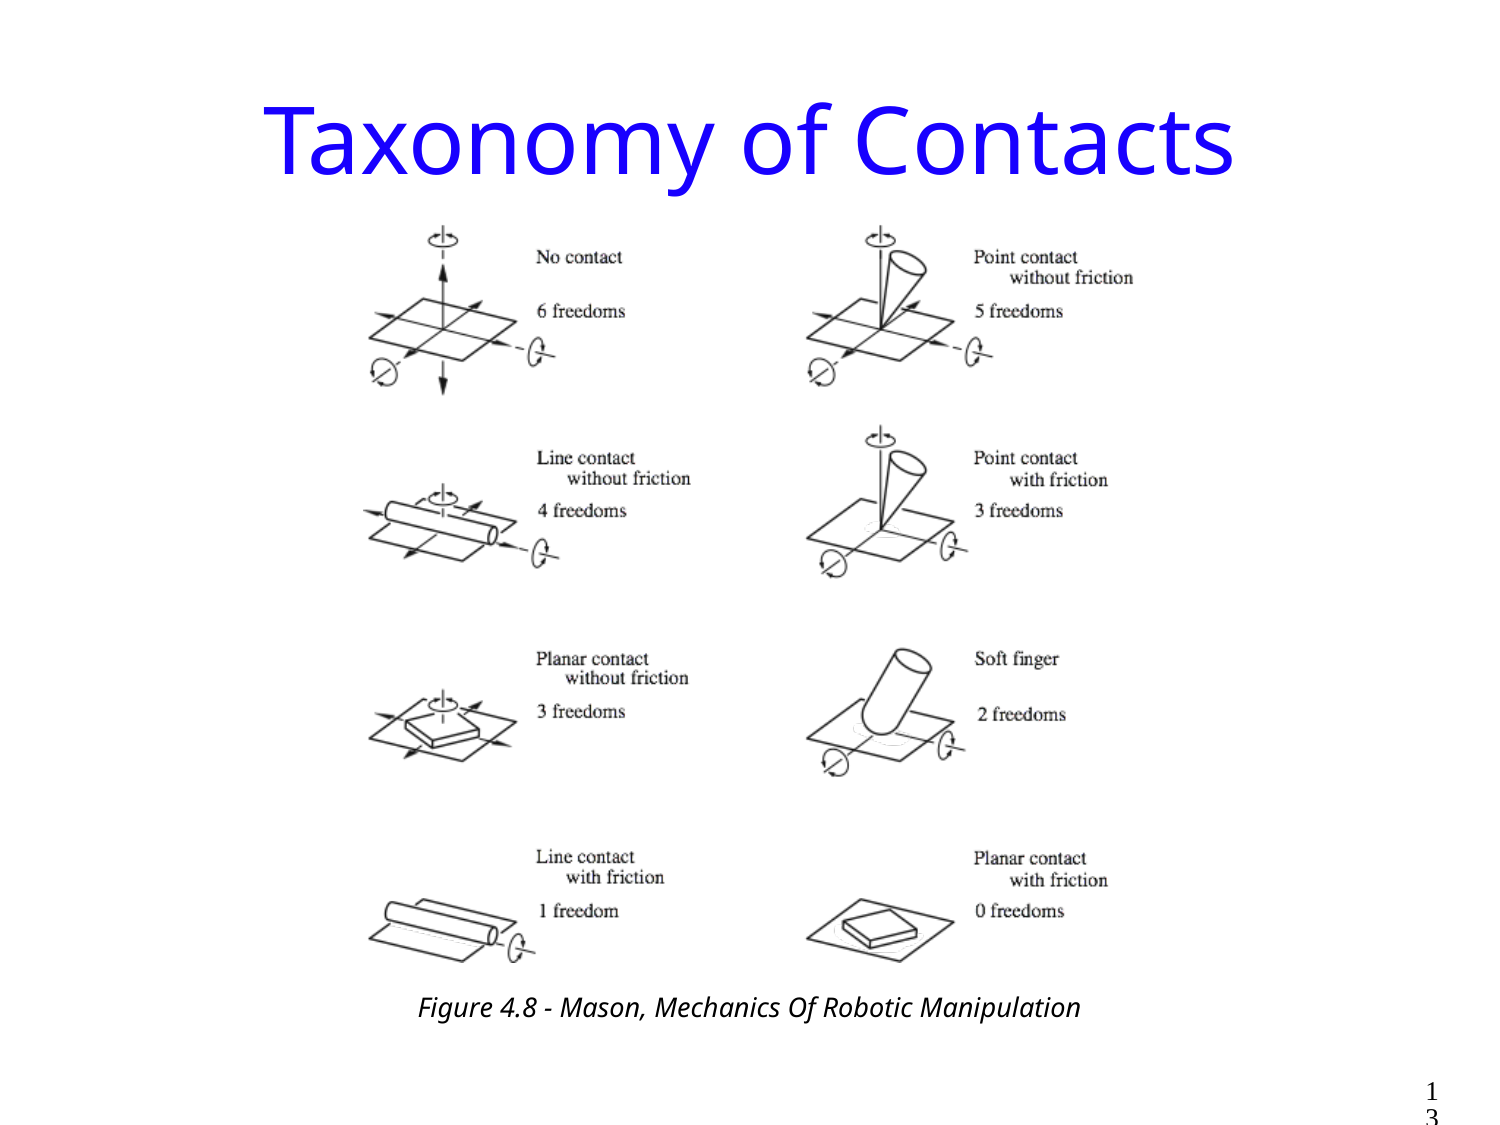

# Taxonomy of Contacts
Figure 4.8 - Mason, Mechanics Of Robotic Manipulation
13